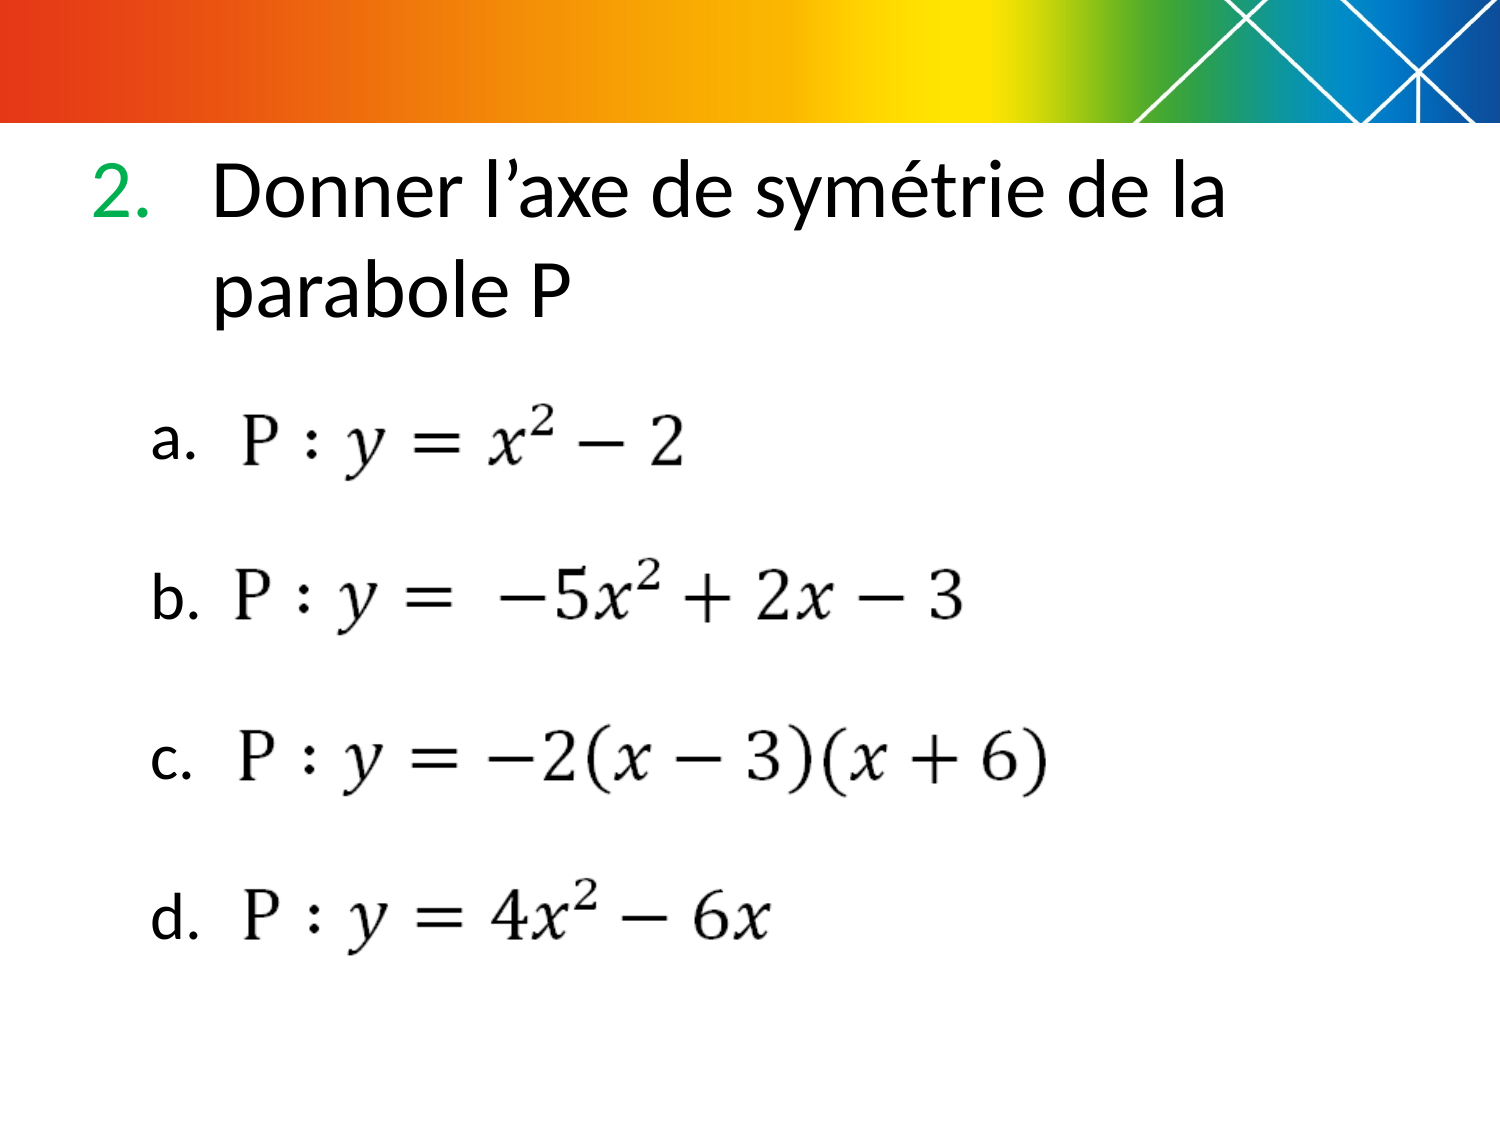

# Donner l’axe de symétrie de la parabole P
a.
b.
c.
d.